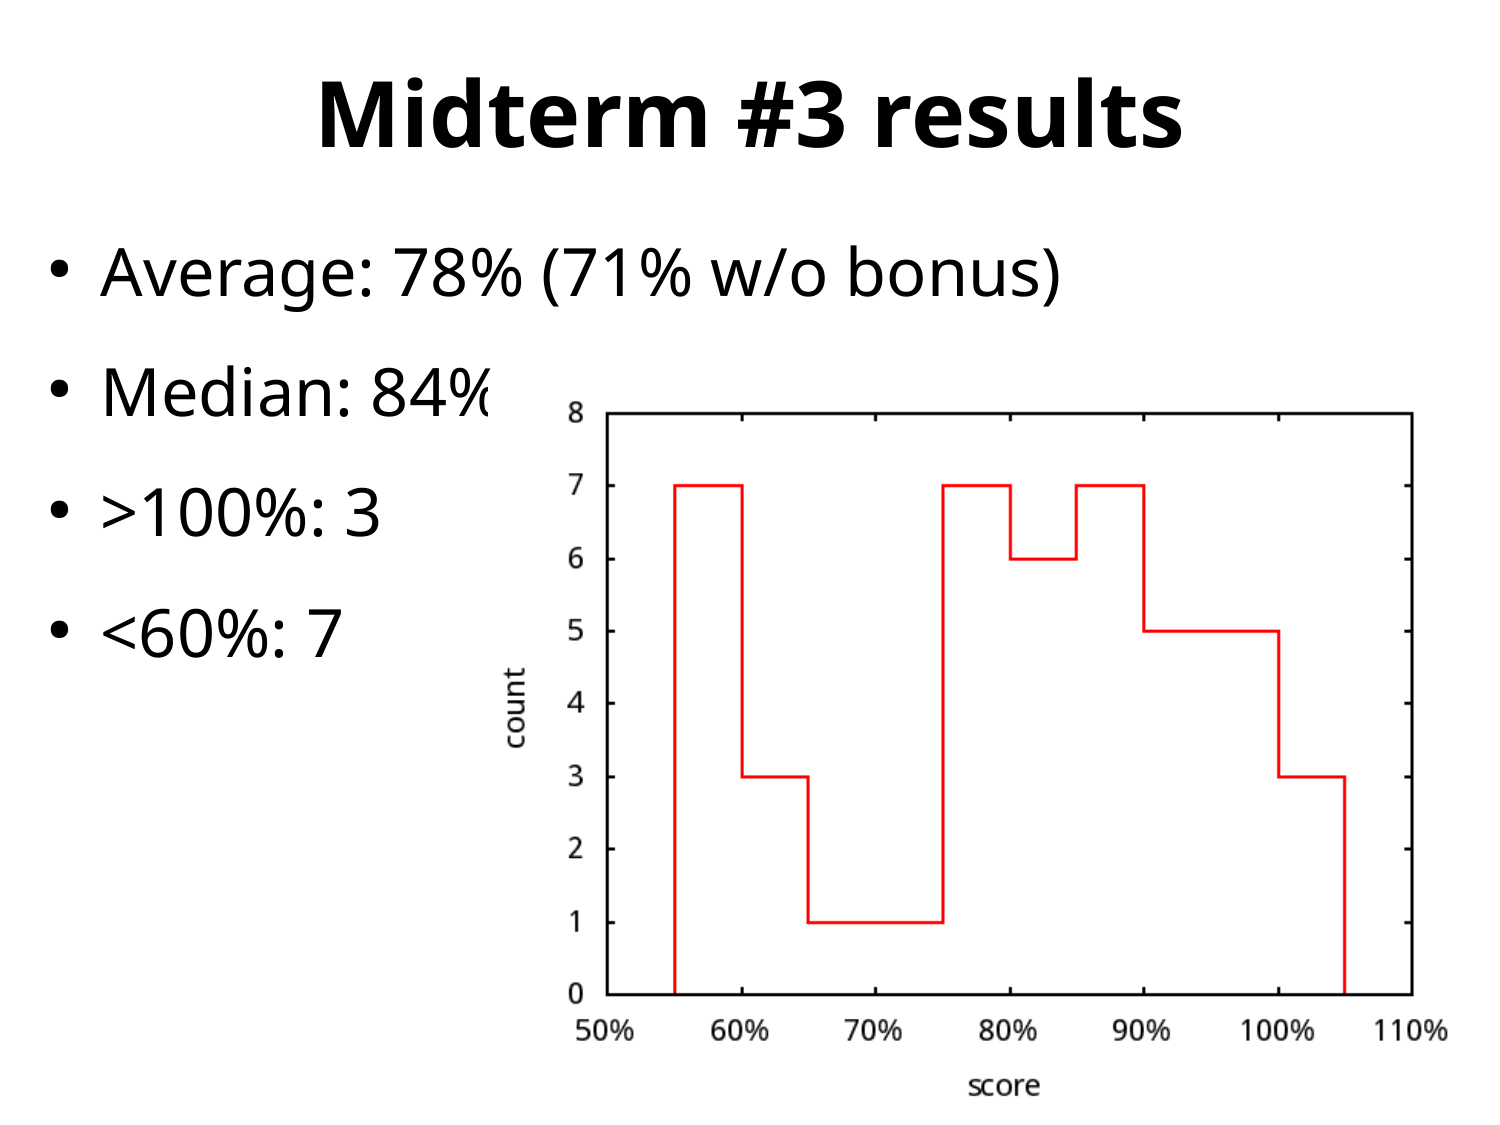

# Midterm #3 results
Average: 78% (71% w/o bonus)
Median: 84%
>100%: 3
<60%: 7